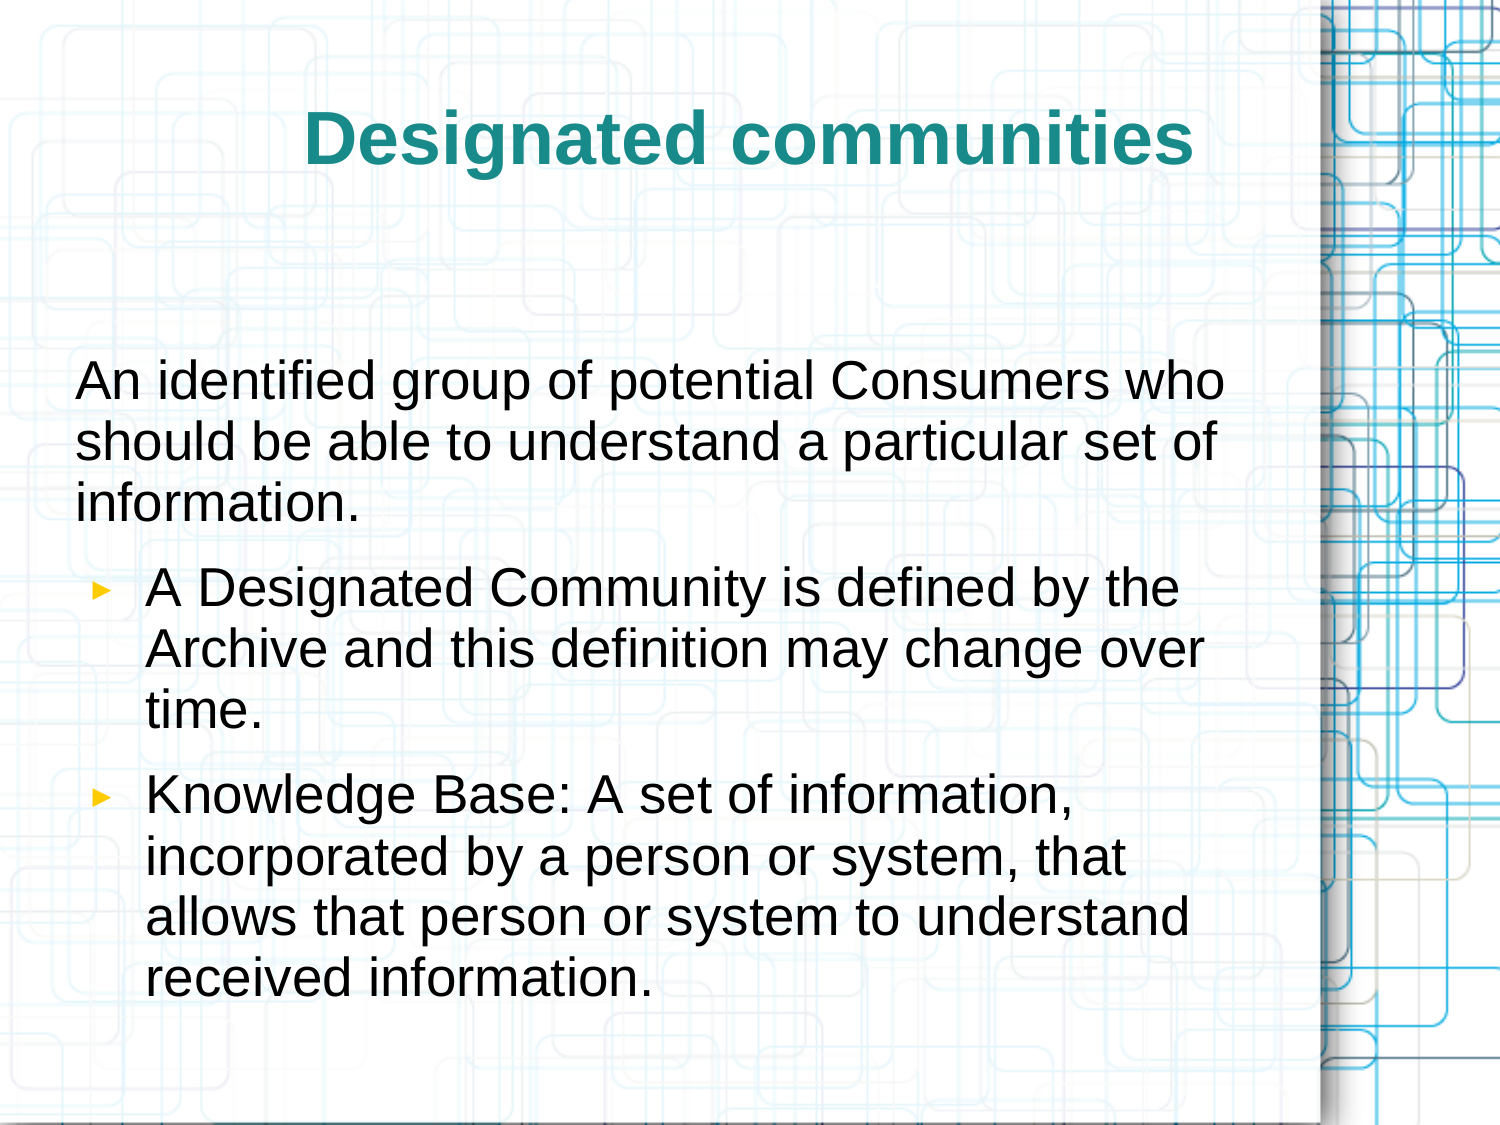

# Designated communities
An identified group of potential Consumers who should be able to understand a particular set of information.
A Designated Community is defined by the Archive and this definition may change over time.
Knowledge Base: A set of information, incorporated by a person or system, that allows that person or system to understand received information.